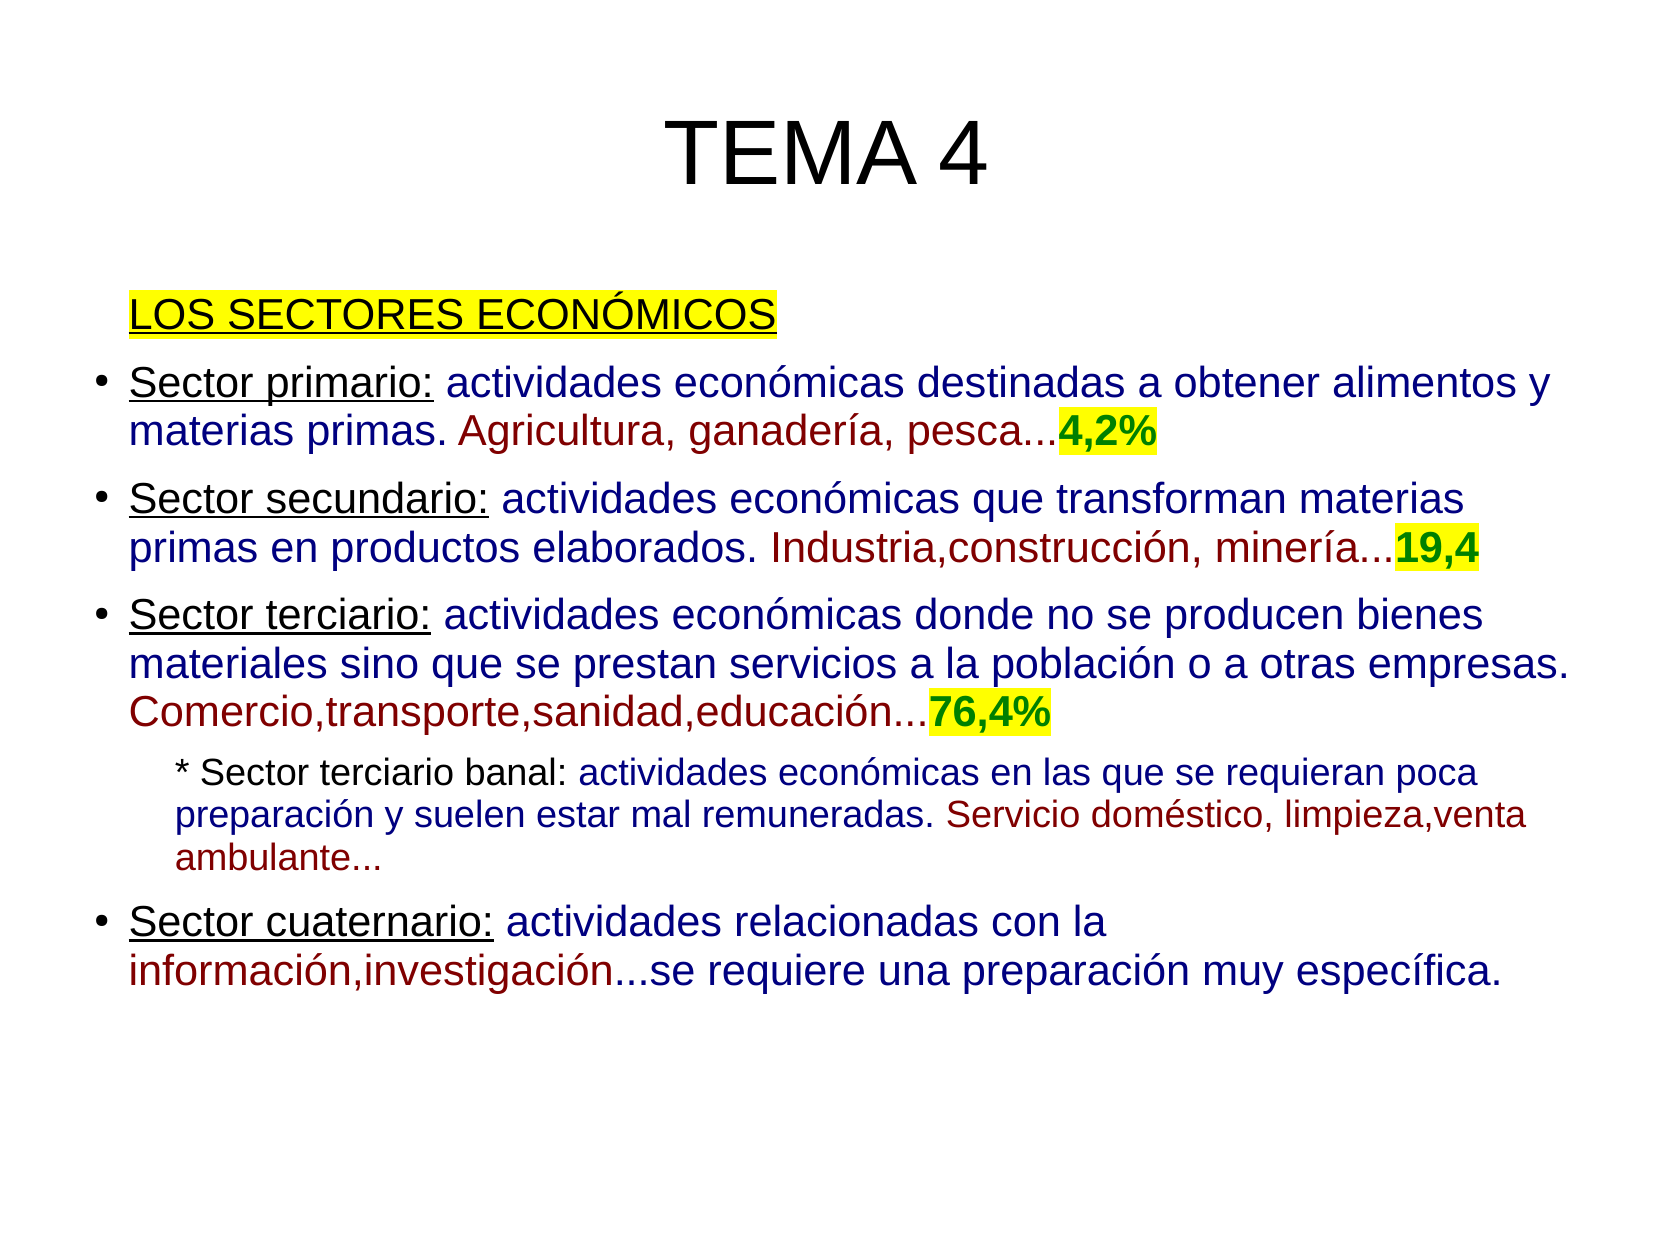

# TEMA 4
LOS SECTORES ECONÓMICOS
Sector primario: actividades económicas destinadas a obtener alimentos y materias primas. Agricultura, ganadería, pesca...4,2%
Sector secundario: actividades económicas que transforman materias primas en productos elaborados. Industria,construcción, minería...19,4
Sector terciario: actividades económicas donde no se producen bienes materiales sino que se prestan servicios a la población o a otras empresas. Comercio,transporte,sanidad,educación...76,4%
* Sector terciario banal: actividades económicas en las que se requieran poca preparación y suelen estar mal remuneradas. Servicio doméstico, limpieza,venta ambulante...
Sector cuaternario: actividades relacionadas con la información,investigación...se requiere una preparación muy específica.